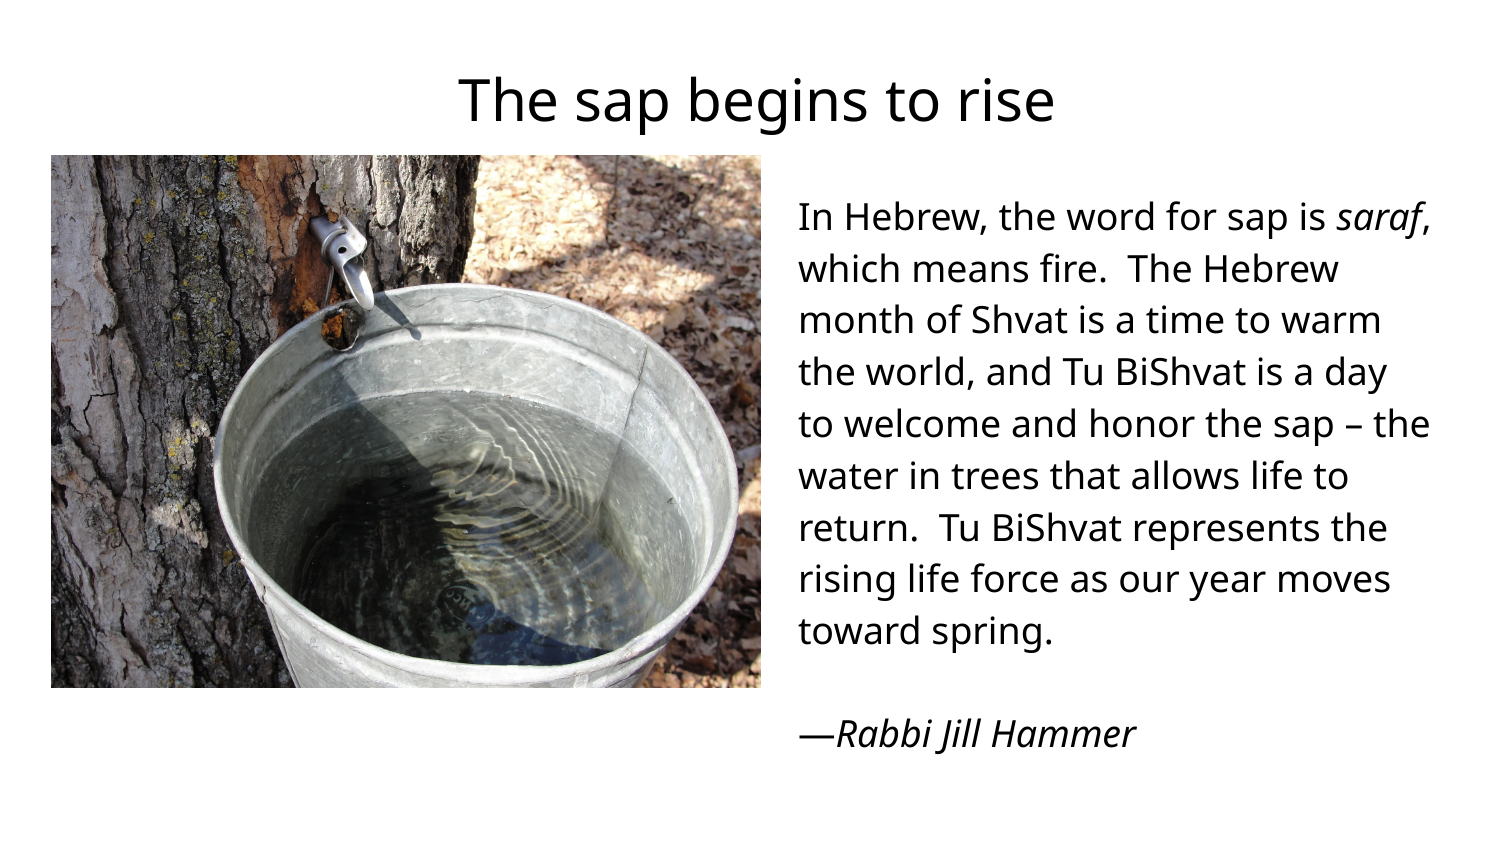

# The sap begins to rise
In Hebrew, the word for sap is saraf, which means fire. The Hebrew month of Shvat is a time to warm the world, and Tu BiShvat is a day to welcome and honor the sap – the water in trees that allows life to return. Tu BiShvat represents the rising life force as our year moves toward spring.
—Rabbi Jill Hammer